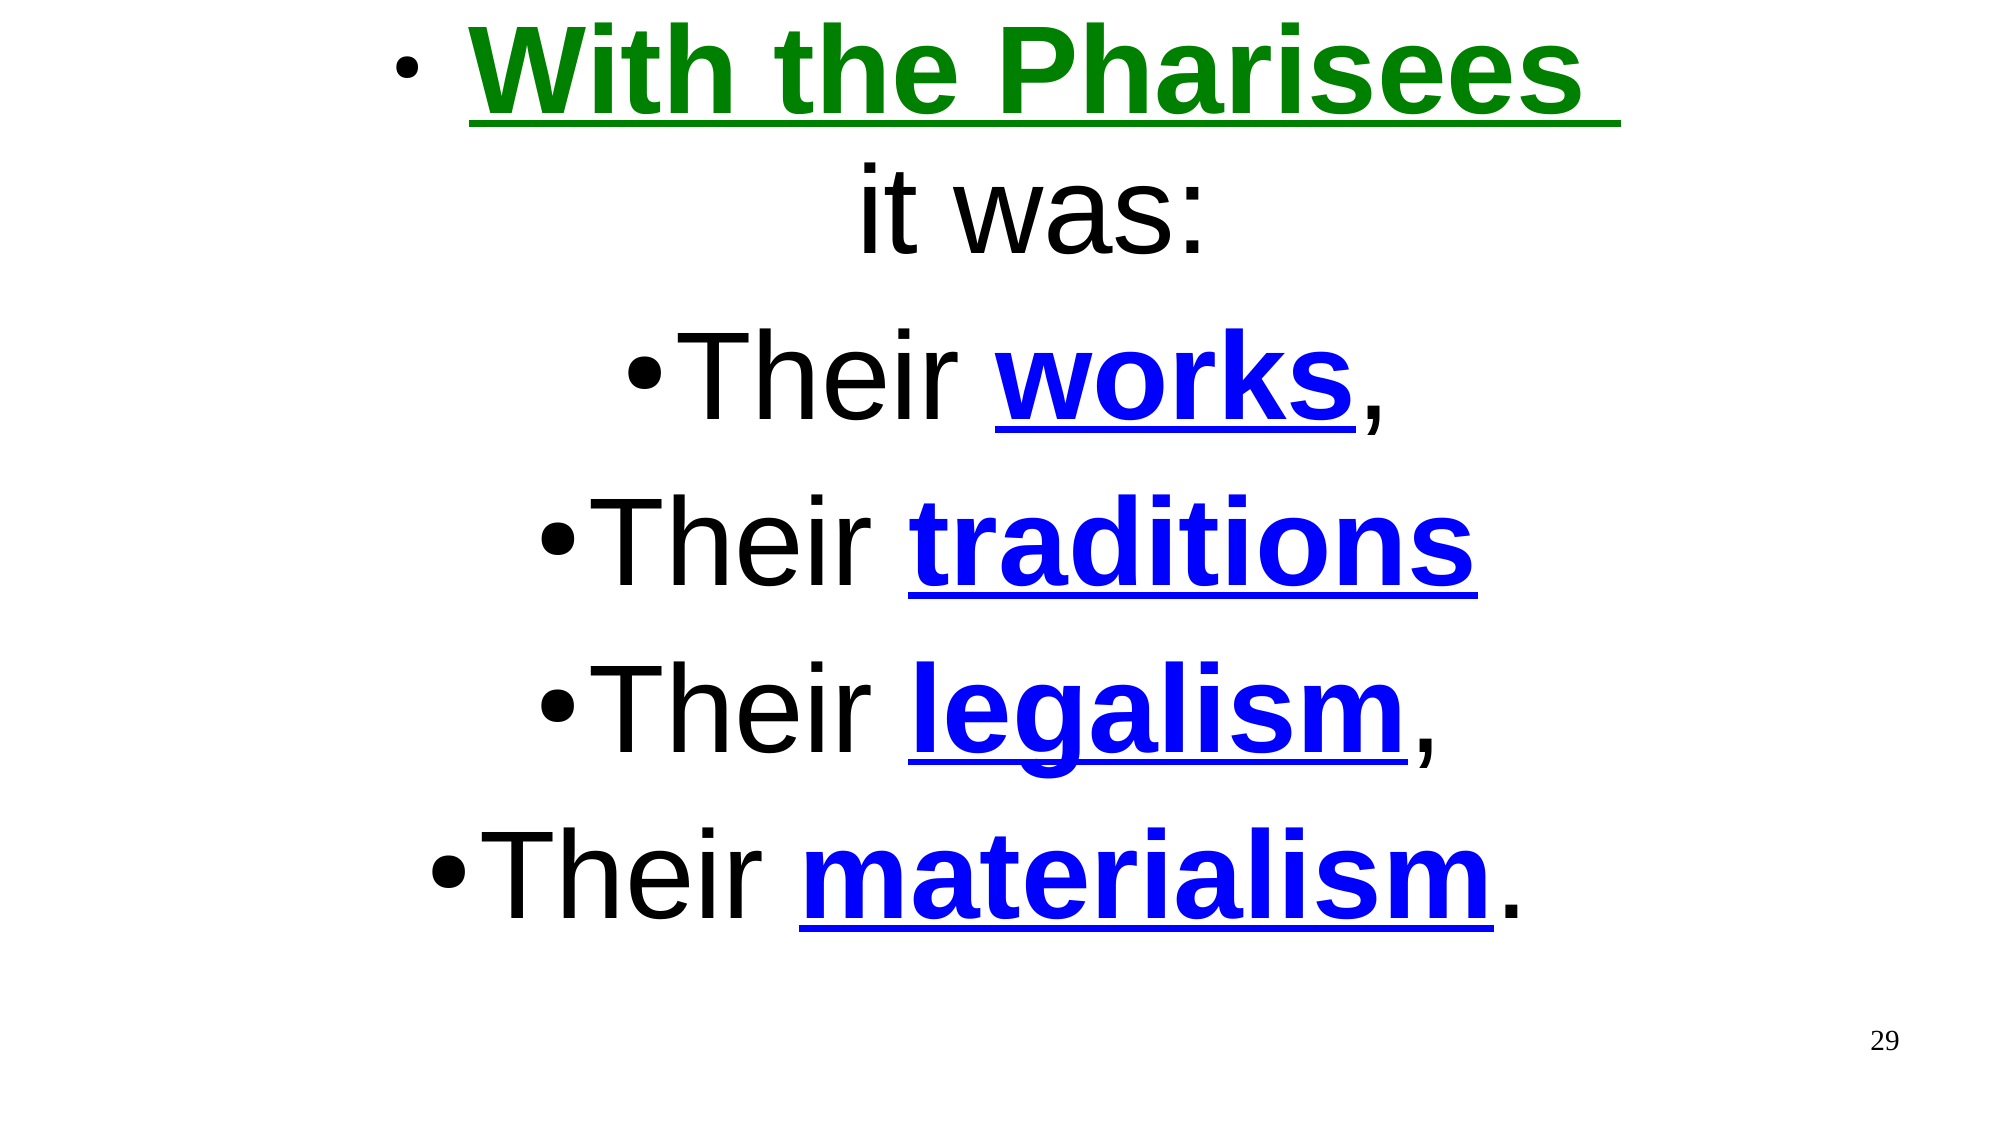

# With the Pharisees it was:
Their works,
Their traditions
Their legalism,
Their materialism.
29